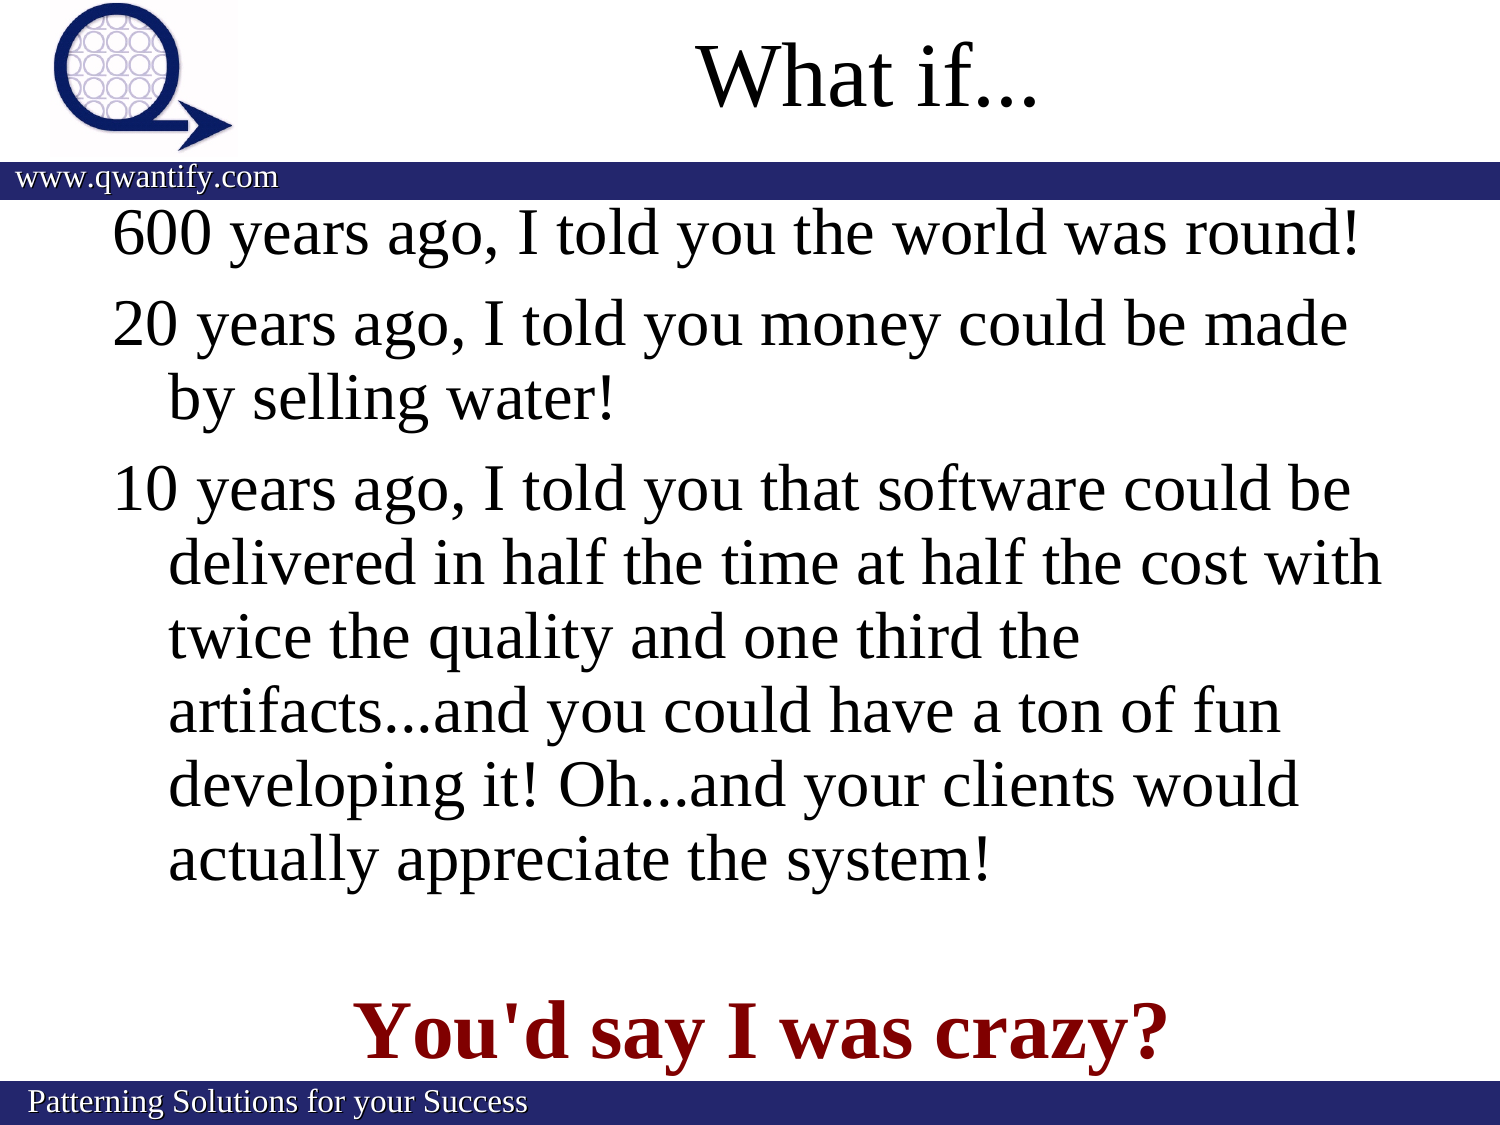

# What if...
600 years ago, I told you the world was round!
20 years ago, I told you money could be made by selling water!
10 years ago, I told you that software could be delivered in half the time at half the cost with twice the quality and one third the artifacts...and you could have a ton of fun developing it! Oh...and your clients would actually appreciate the system!
You'd say I was crazy?